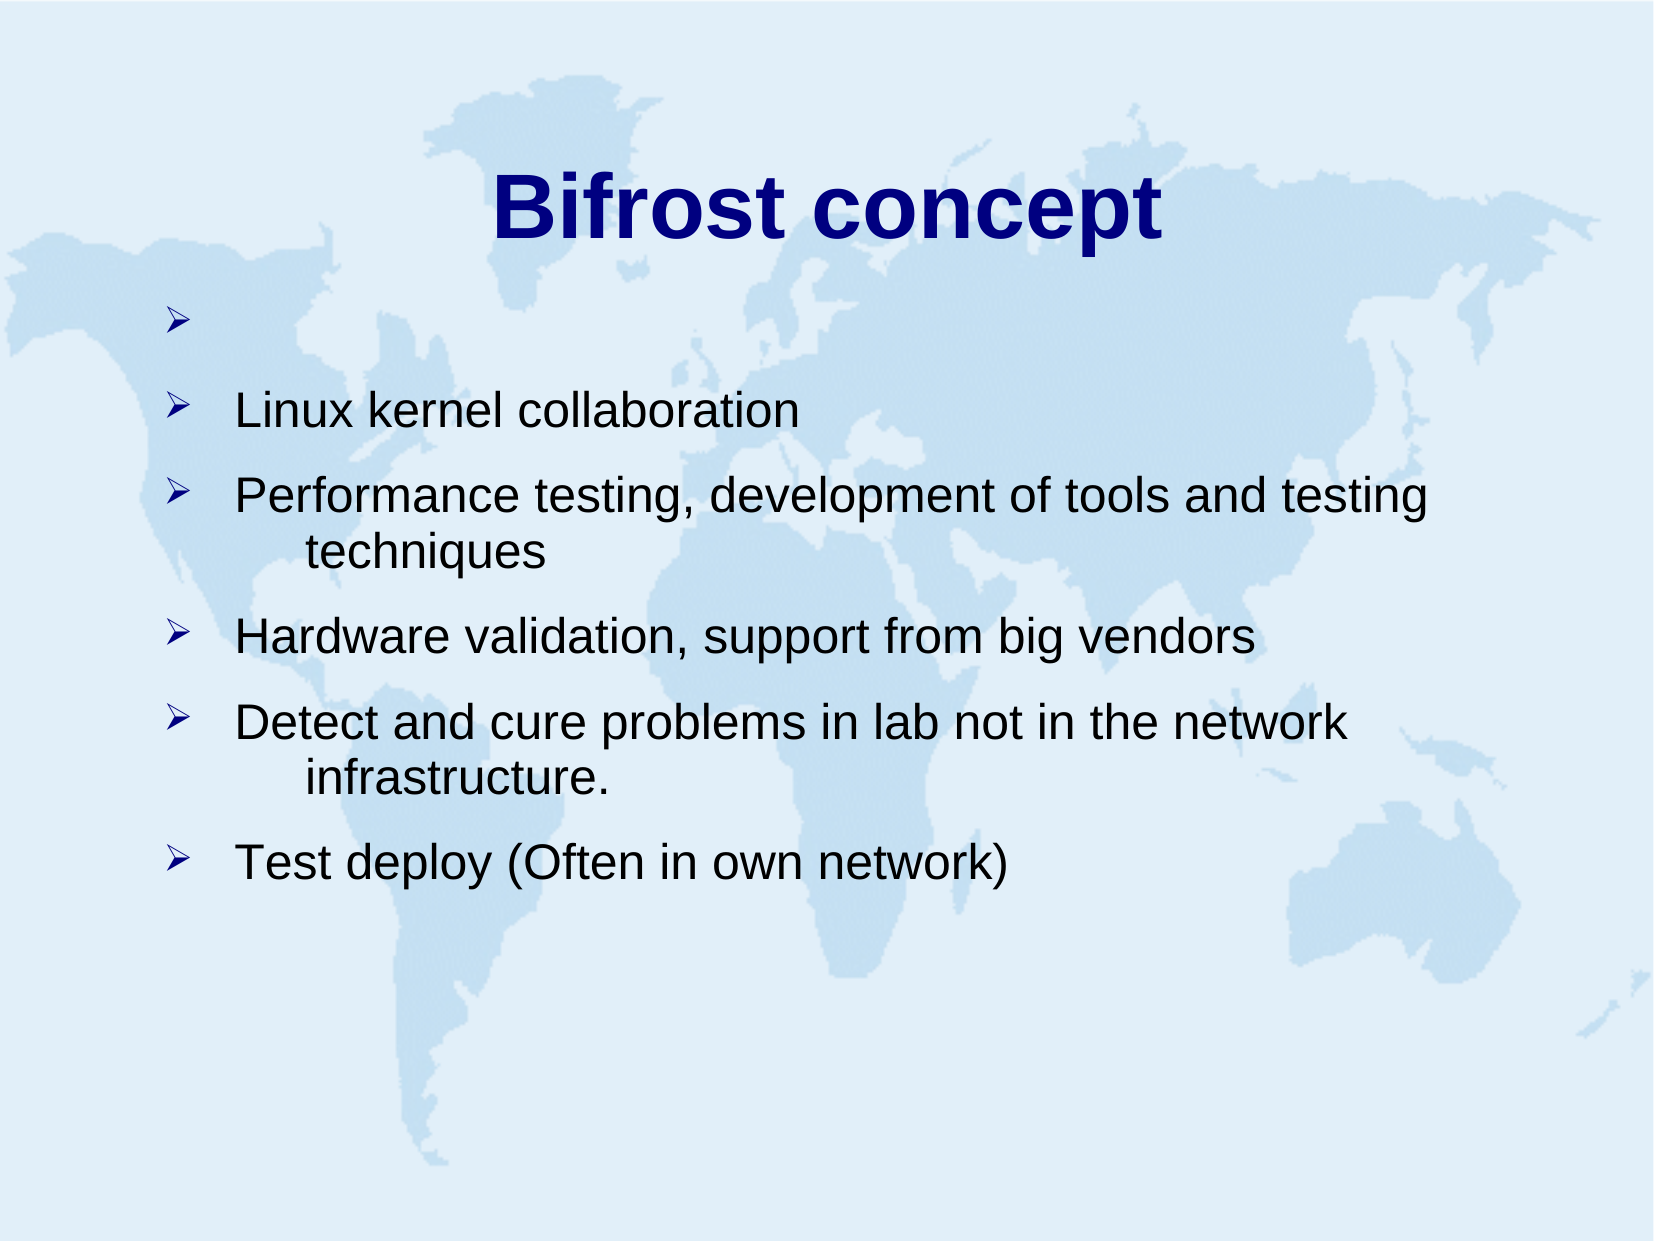

# Bifrost concept
Linux kernel collaboration
Performance testing, development of tools and testing techniques
Hardware validation, support from big vendors
Detect and cure problems in lab not in the network infrastructure.
Test deploy (Often in own network)